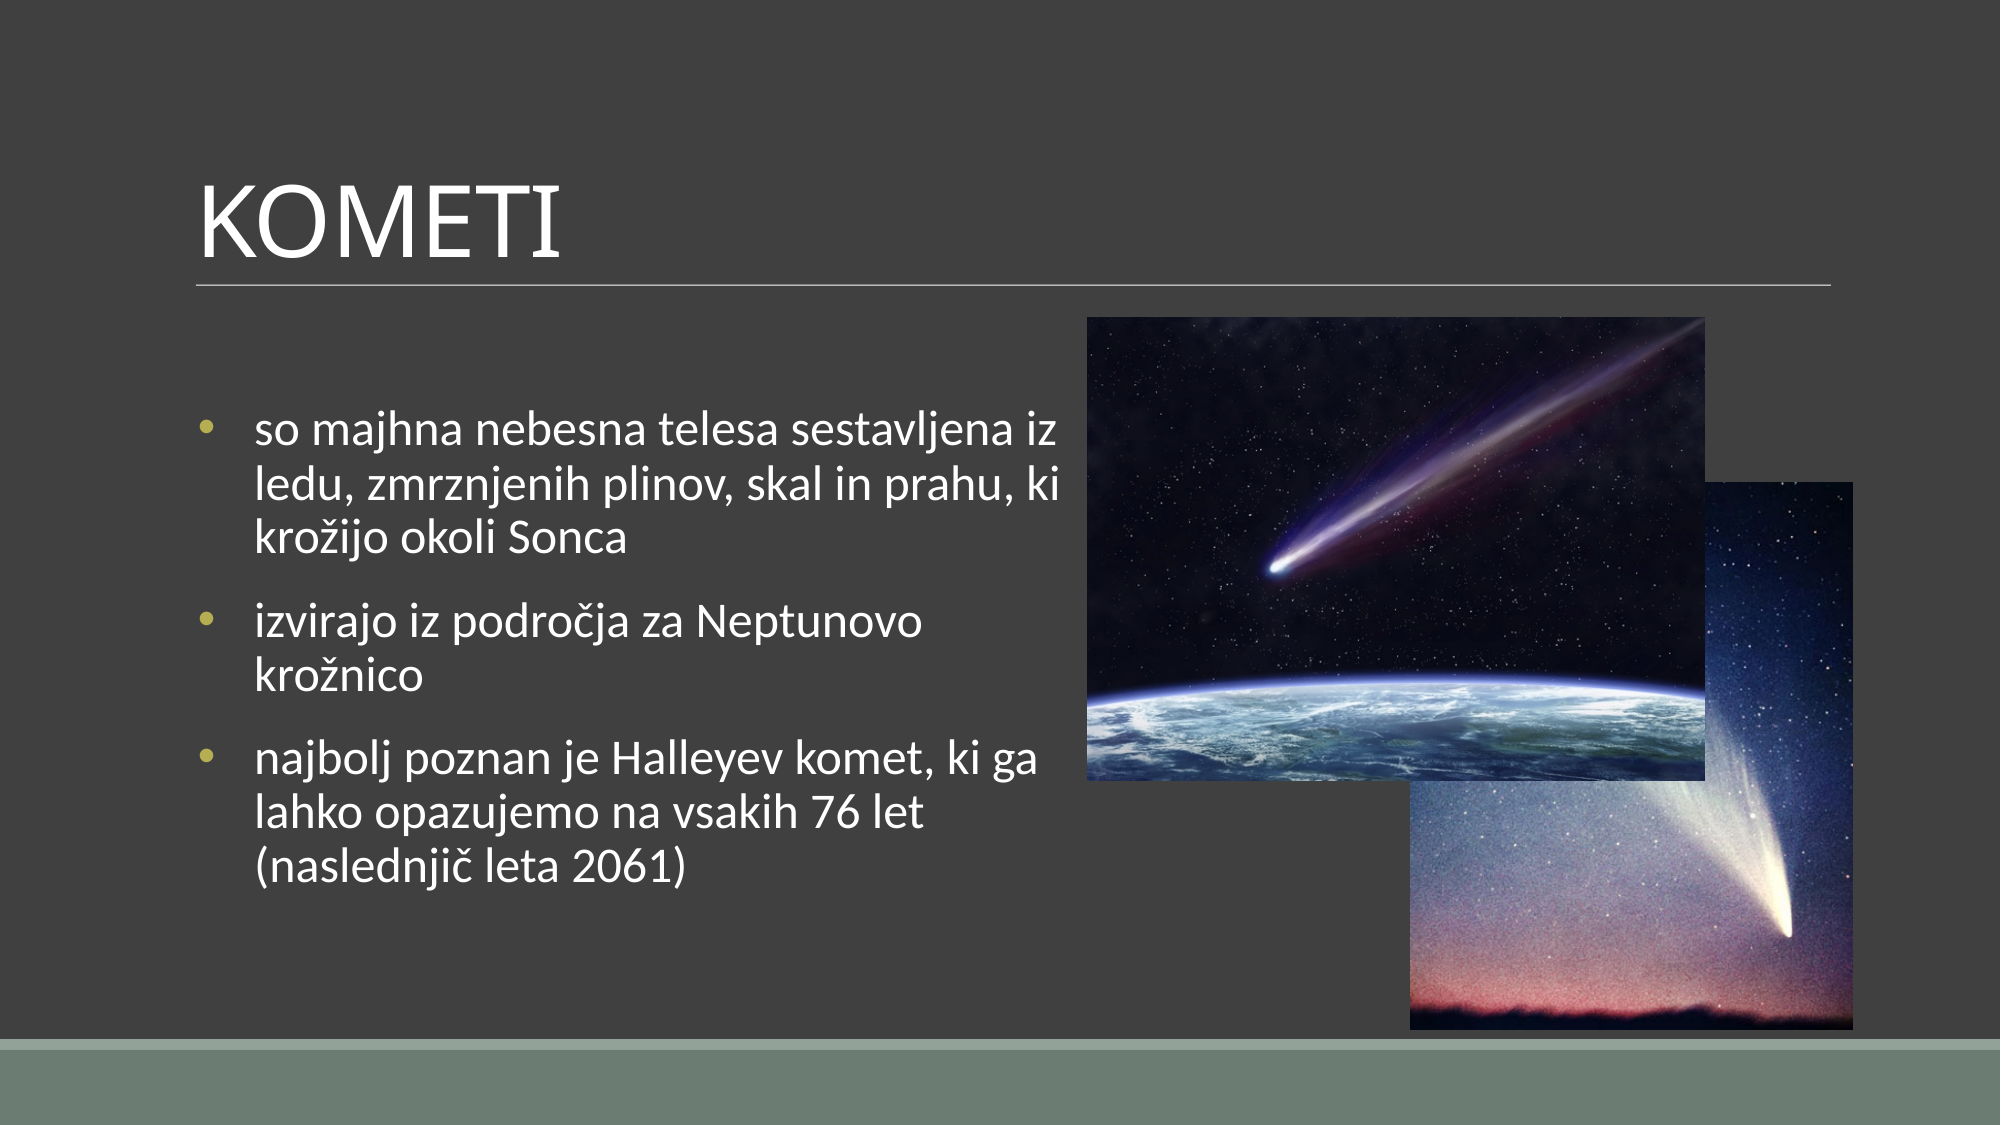

KOMETI
# so majhna nebesna telesa sestavljena iz ledu, zmrznjenih plinov, skal in prahu, ki krožijo okoli Sonca
izvirajo iz področja za Neptunovo krožnico
najbolj poznan je Halleyev komet, ki ga lahko opazujemo na vsakih 76 let (naslednjič leta 2061)